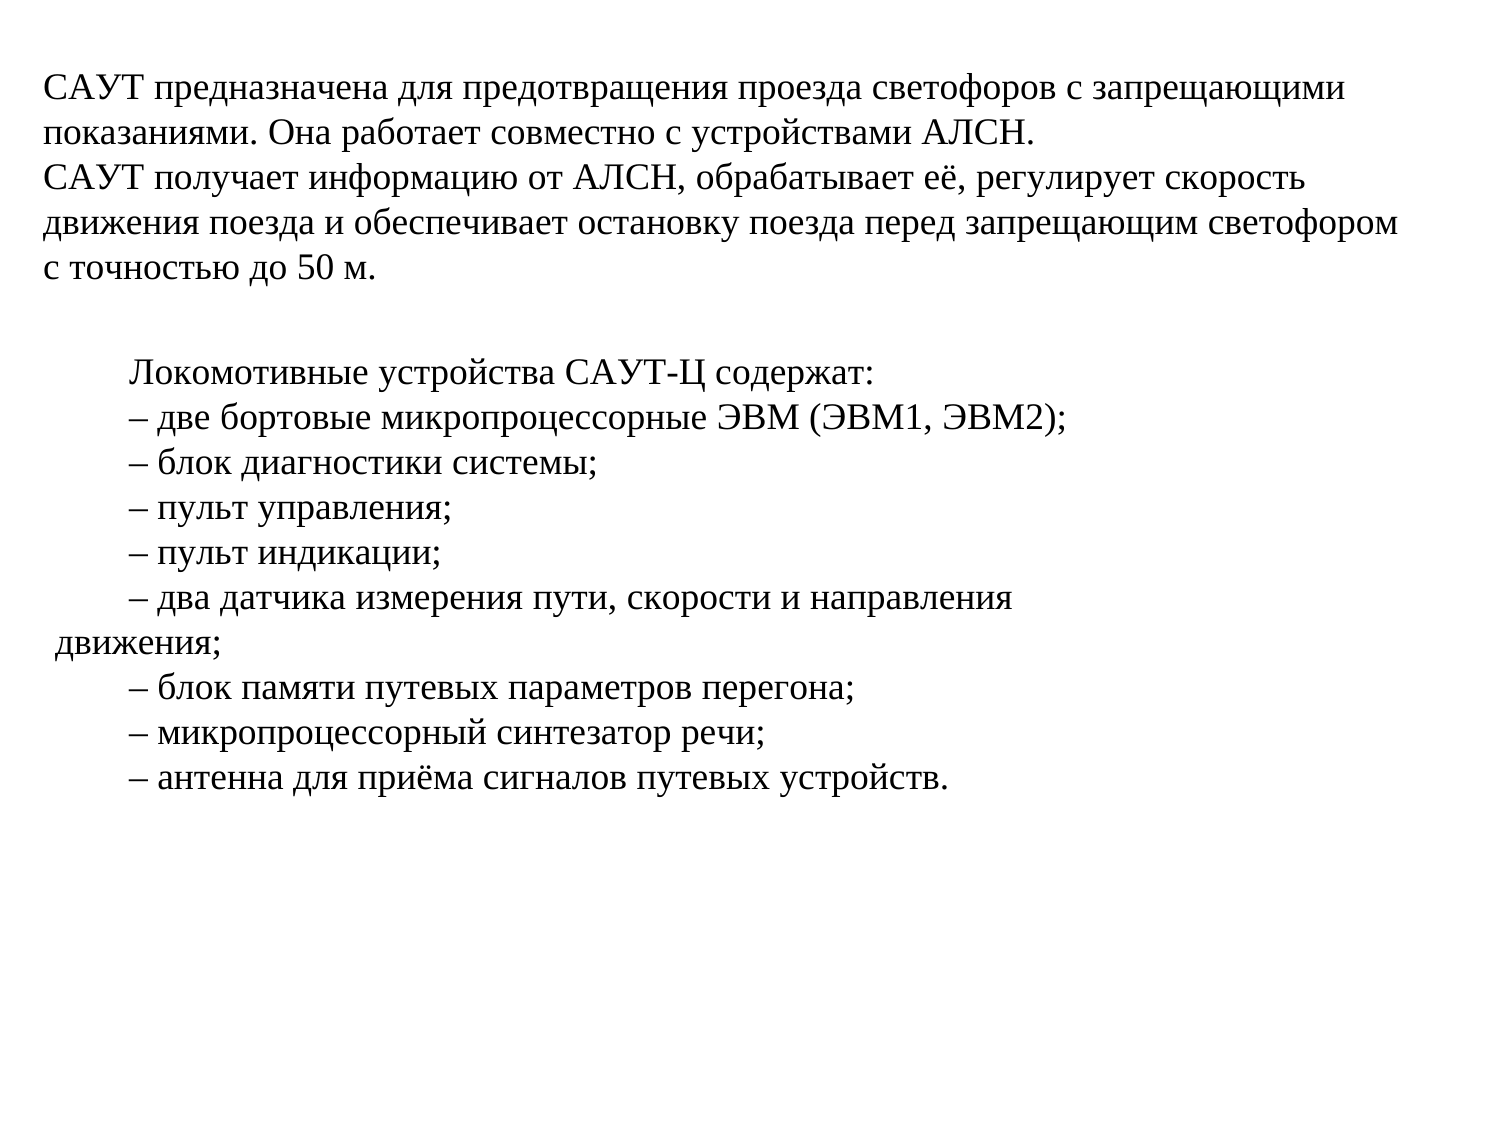

САУТ предназначена для предотвращения проезда светофоров с запрещающими
показаниями. Она работает совместно с устройствами АЛСН.
САУТ получает информацию от АЛСН, обрабатывает её, регулирует скорость
движения поезда и обеспечивает остановку поезда перед запрещающим светофором
с точностью до 50 м.
Локомотивные устройства САУТ-Ц содержат:
– две бортовые микропроцессорные ЭВМ (ЭВМ1, ЭВМ2);
– блок диагностики системы;
– пульт управления;
– пульт индикации;
– два датчика измерения пути, скорости и направления движения;
– блок памяти путевых параметров перегона;
– микропроцессорный синтезатор речи;
– антенна для приёма сигналов путевых устройств.